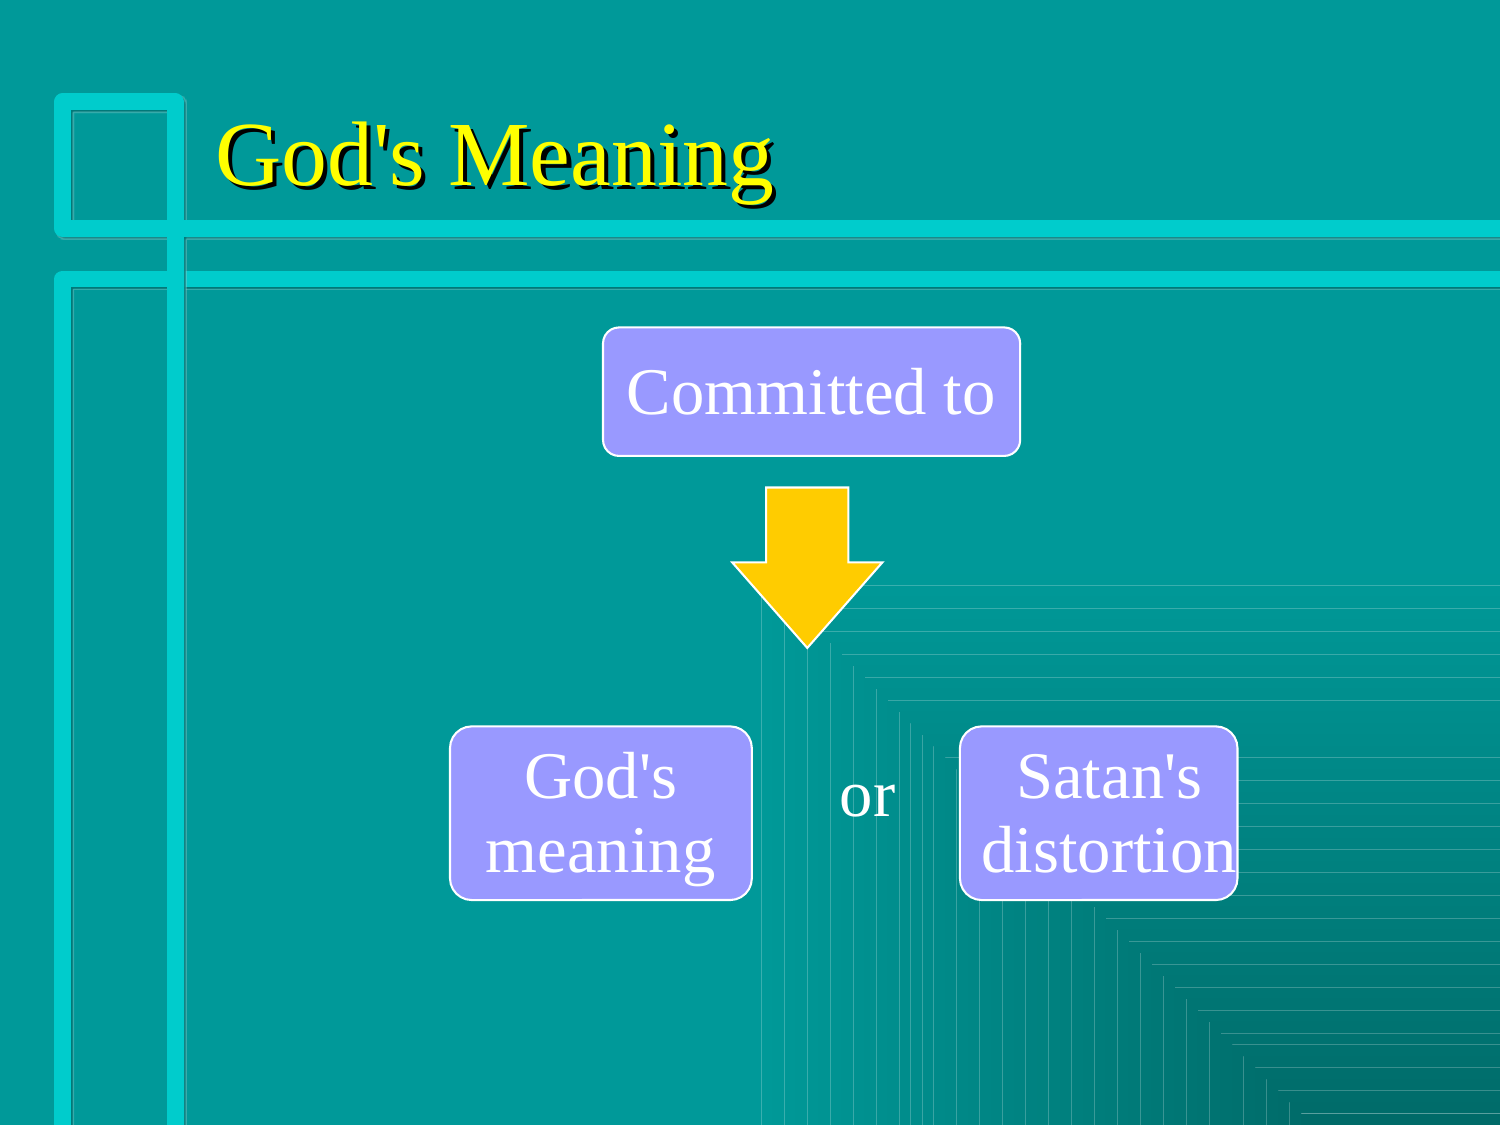

# God's Meaning
Committed to
God's
meaning
Satan's
distortion
or